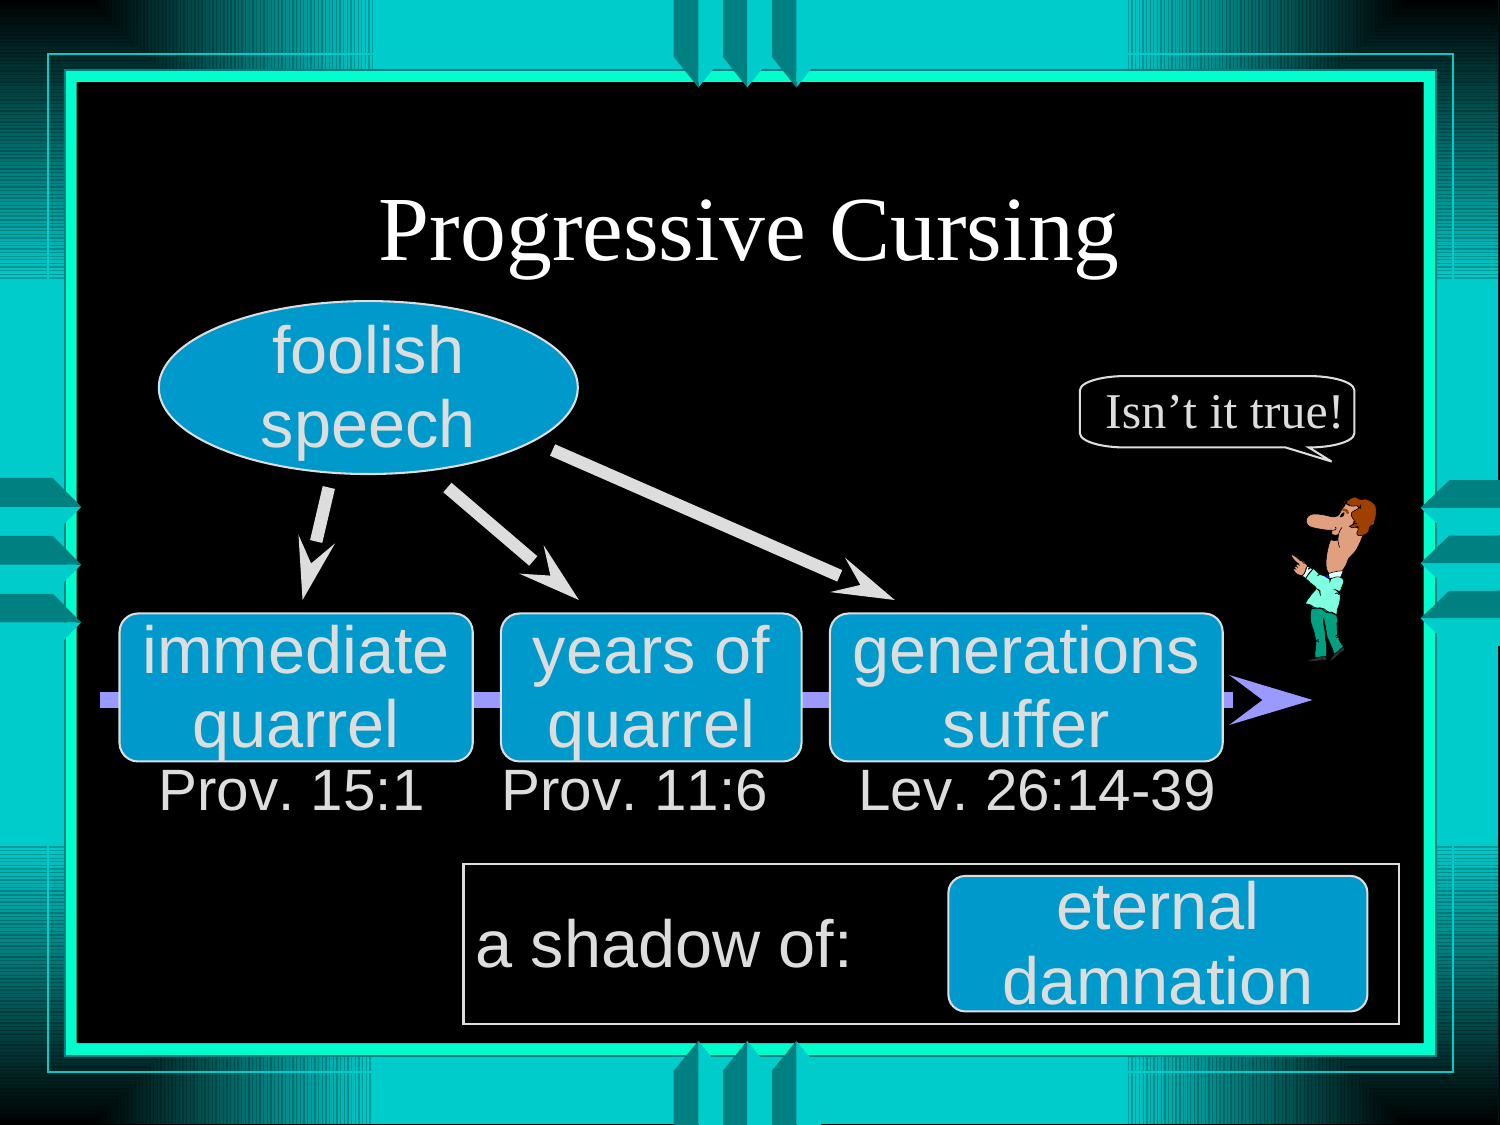

# Progressive Cursing
foolish
speech
Isn’t it true!
generations
suffer
Lev. 26:14-39
immediate
quarrel
Prov. 15:1
years of
quarrel
Prov. 11:6
Time
eternal
damnation
a shadow of: